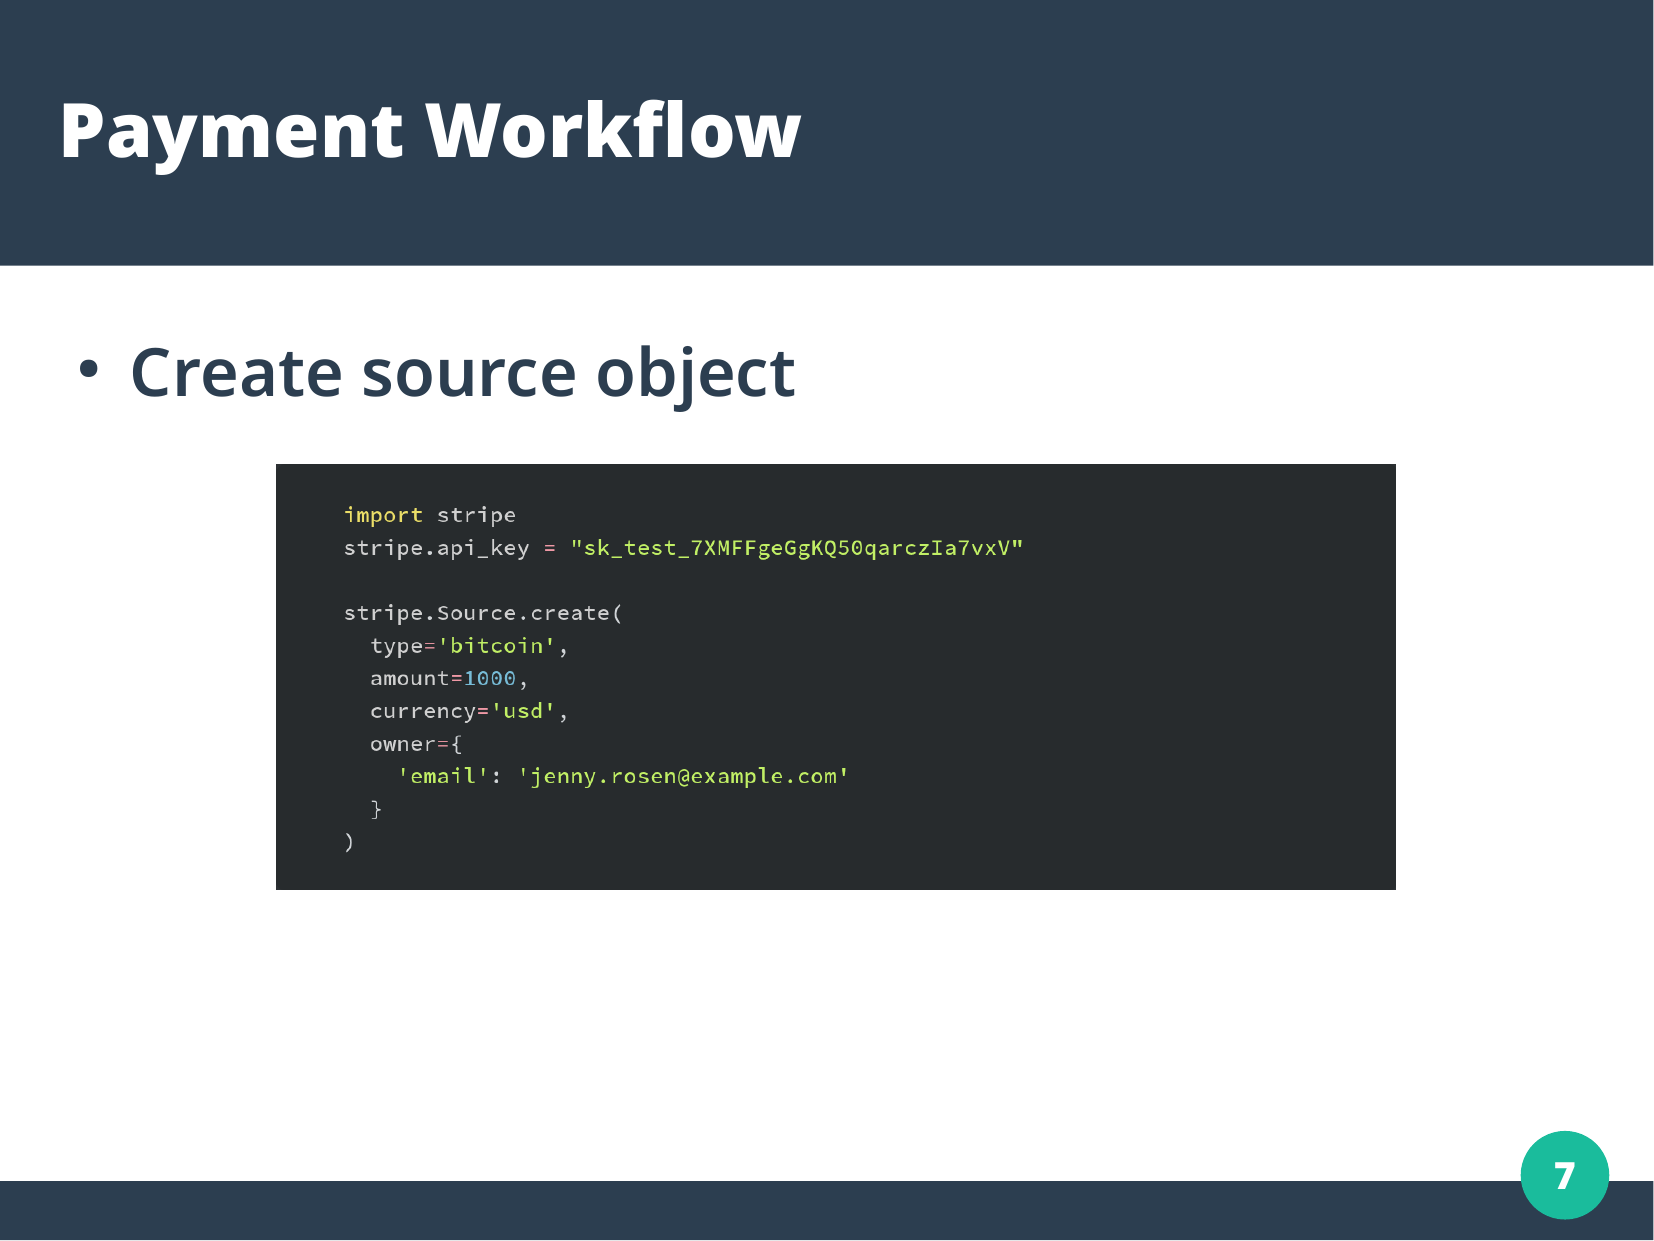

# Payment Workflow
Create source object
7